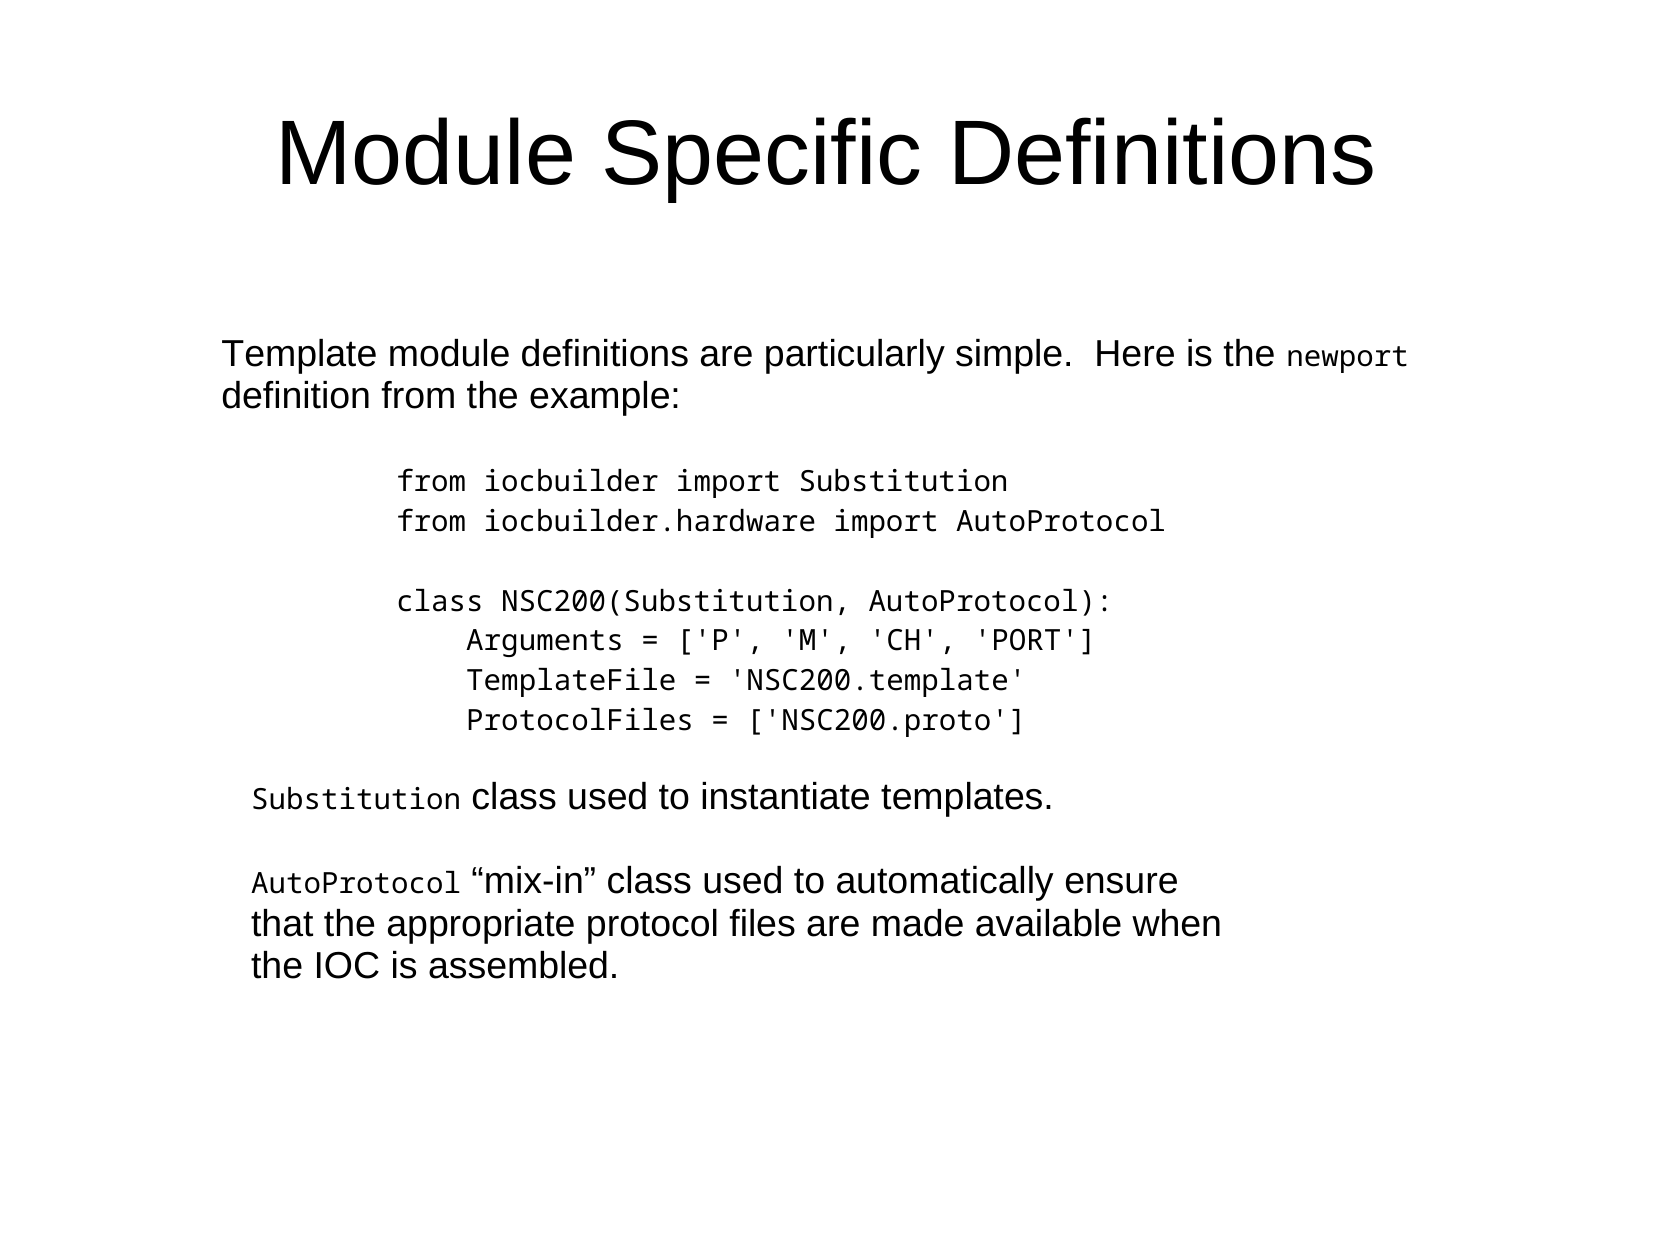

# Module Specific Definitions
Template module definitions are particularly simple. Here is the newport definition from the example:
from iocbuilder import Substitution
from iocbuilder.hardware import AutoProtocol
class NSC200(Substitution, AutoProtocol):
 Arguments = ['P', 'M', 'CH', 'PORT']
 TemplateFile = 'NSC200.template'
 ProtocolFiles = ['NSC200.proto']
Substitution class used to instantiate templates.
AutoProtocol “mix-in” class used to automatically ensure that the appropriate protocol files are made available when the IOC is assembled.